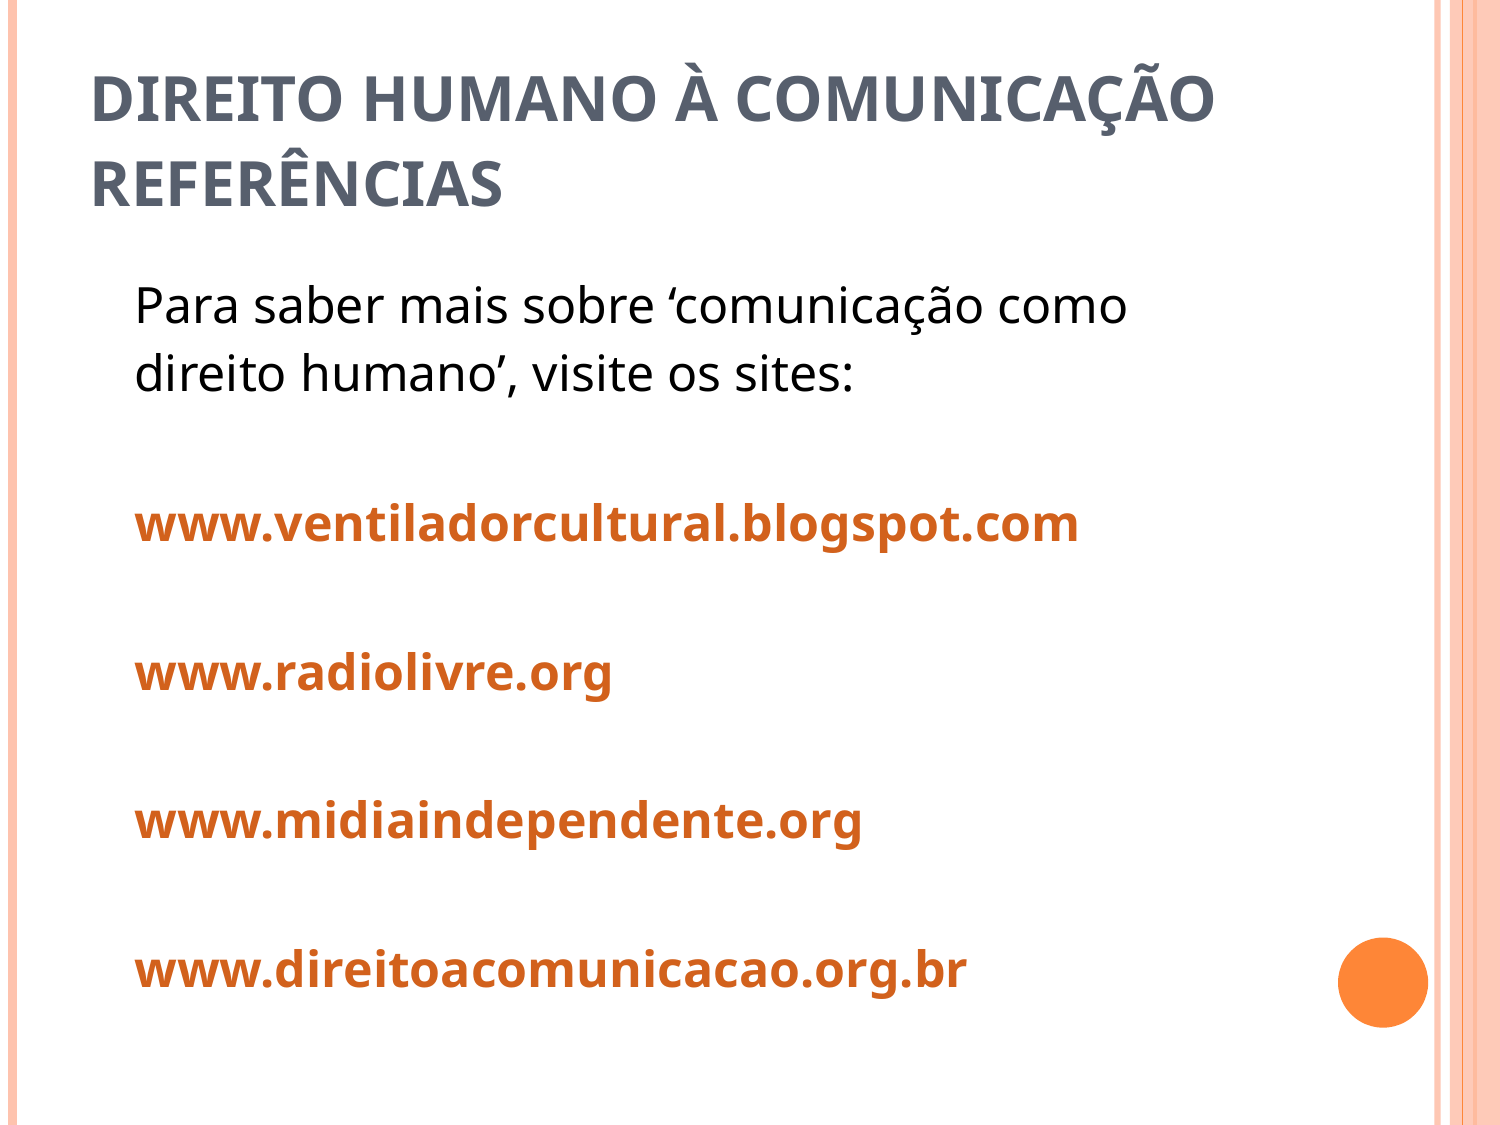

# DIREITO HUMANO À COMUNICAÇÃO REFERÊNCIAS
	Para saber mais sobre ‘comunicação como direito humano’, visite os sites:
www.ventiladorcultural.blogspot.com
www.radiolivre.org
www.midiaindependente.org
www.direitoacomunicacao.org.br